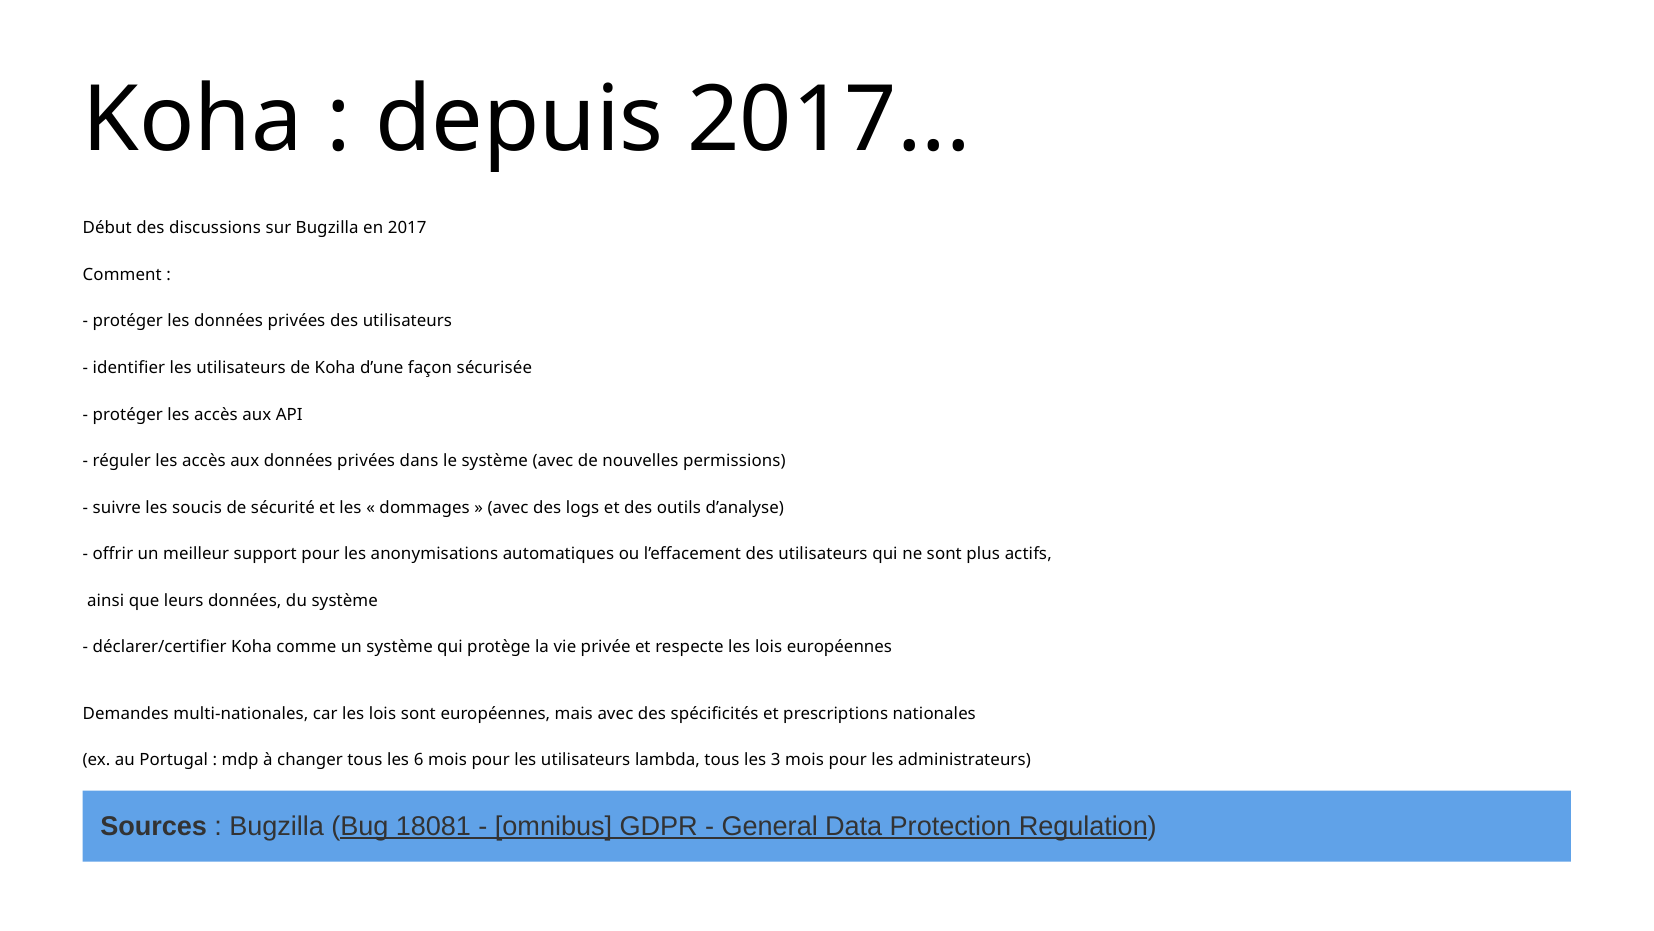

# Koha : depuis 2017...
Début des discussions sur Bugzilla en 2017
Comment :
- protéger les données privées des utilisateurs
- identifier les utilisateurs de Koha d’une façon sécurisée
- protéger les accès aux API
- réguler les accès aux données privées dans le système (avec de nouvelles permissions)
- suivre les soucis de sécurité et les « dommages » (avec des logs et des outils d’analyse)
- offrir un meilleur support pour les anonymisations automatiques ou l’effacement des utilisateurs qui ne sont plus actifs,
 ainsi que leurs données, du système
- déclarer/certifier Koha comme un système qui protège la vie privée et respecte les lois européennes
Demandes multi-nationales, car les lois sont européennes, mais avec des spécificités et prescriptions nationales
(ex. au Portugal : mdp à changer tous les 6 mois pour les utilisateurs lambda, tous les 3 mois pour les administrateurs)
Sources : Bugzilla (Bug 18081 - [omnibus] GDPR - General Data Protection Regulation)